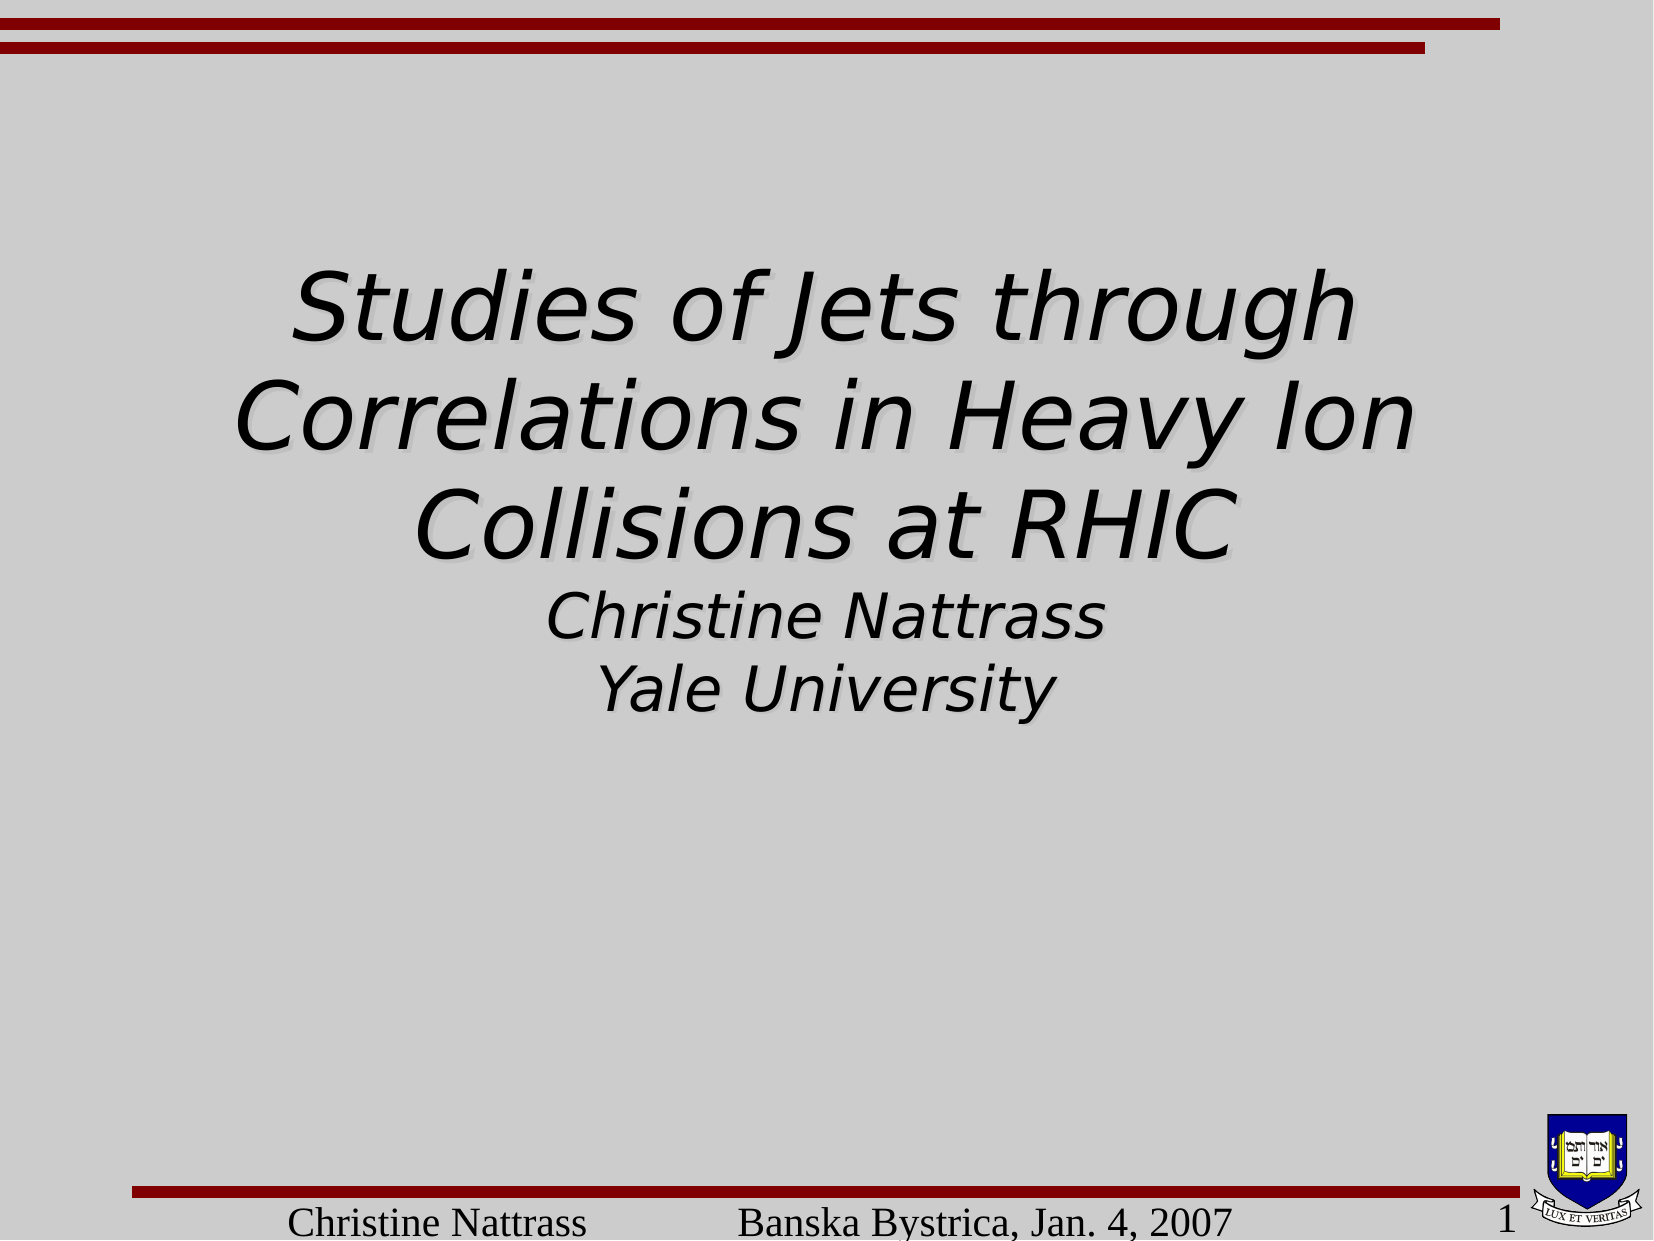

# Studies of Jets through Correlations in Heavy Ion Collisions at RHIC Christine Nattrass Yale University